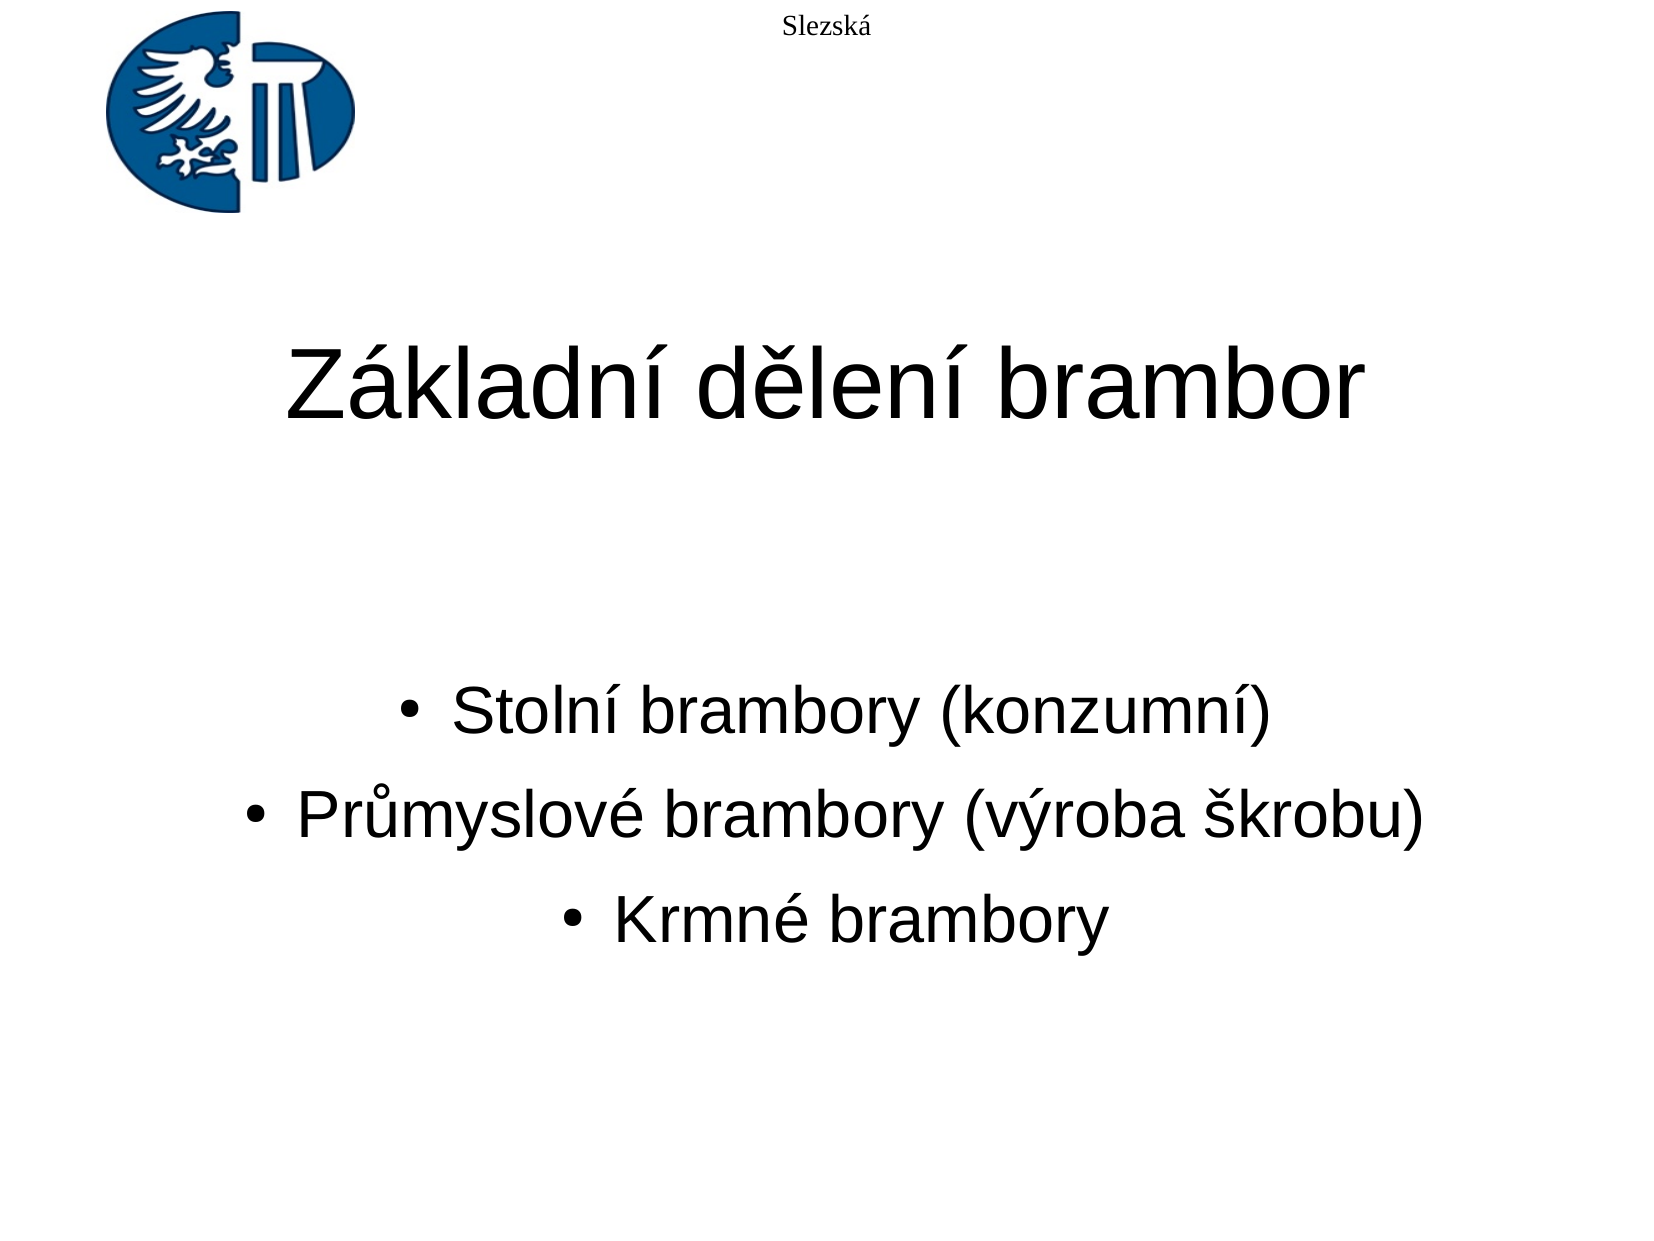

ahoj
# Základní dělení brambor
Stolní brambory (konzumní)
Průmyslové brambory (výroba škrobu)
Krmné brambory